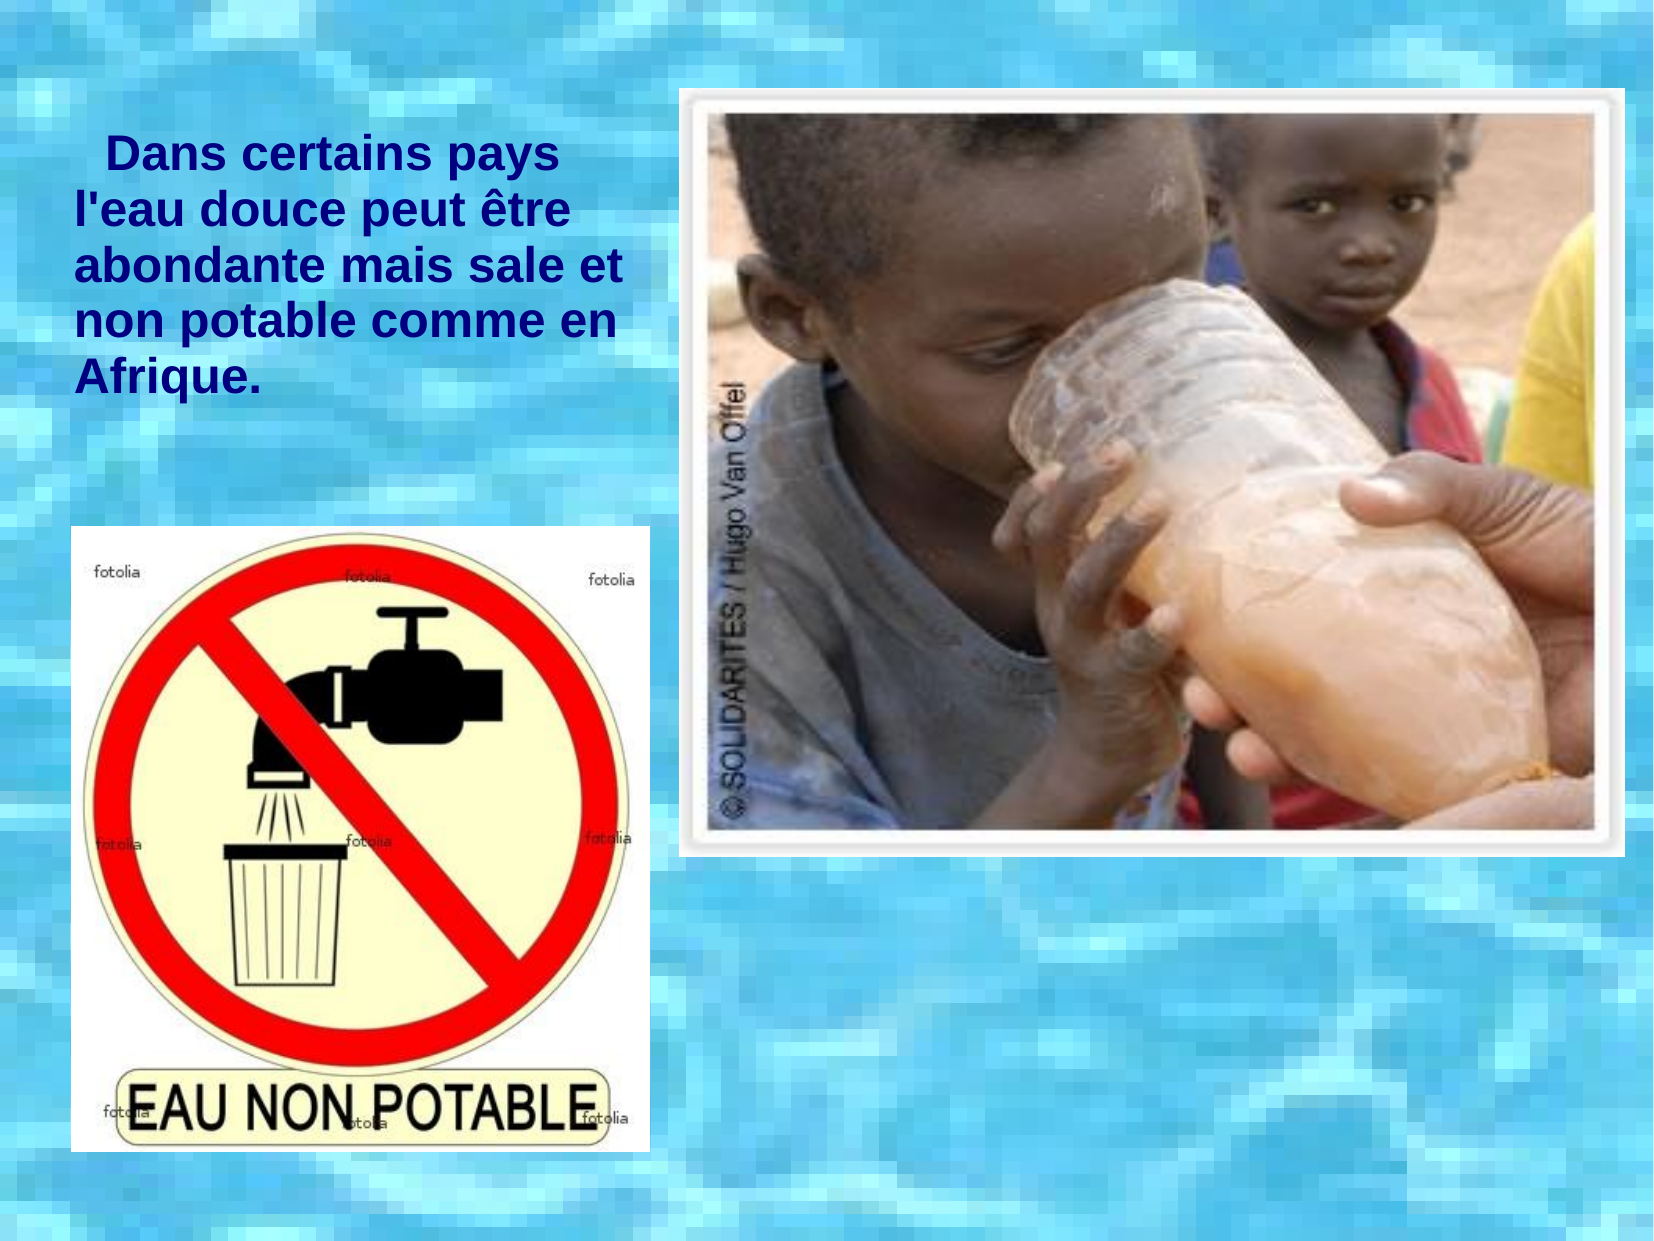

Dans certains pays l'eau douce peut être abondante mais sale et non potable comme en Afrique.